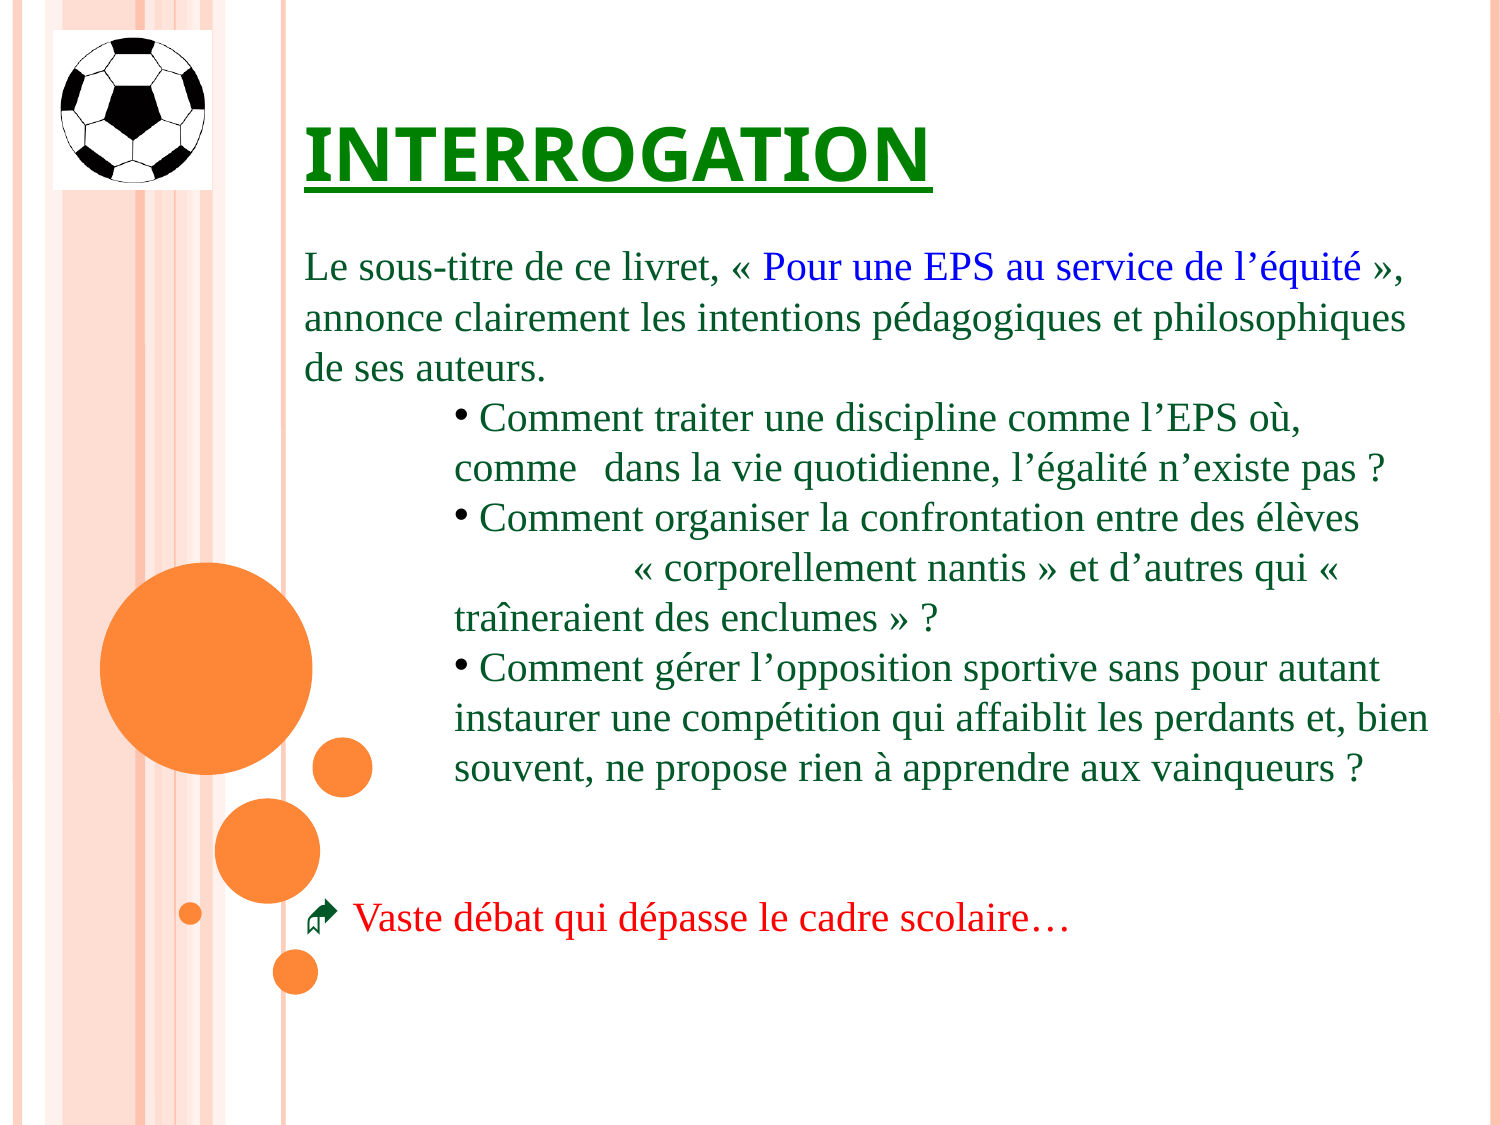

# Interrogation
Le sous-titre de ce livret, « Pour une EPS au service de l’équité », annonce clairement les intentions pédagogiques et philosophiques de ses auteurs.
 Comment traiter une discipline comme l’EPS où, comme 	dans la vie quotidienne, l’égalité n’existe pas ?
 Comment organiser la confrontation entre des élèves « corporellement nantis » et d’autres qui « traîneraient des enclumes » ?
 Comment gérer l’opposition sportive sans pour autant instaurer une compétition qui affaiblit les perdants et, bien souvent, ne propose rien à apprendre aux vainqueurs ?
 Vaste débat qui dépasse le cadre scolaire…